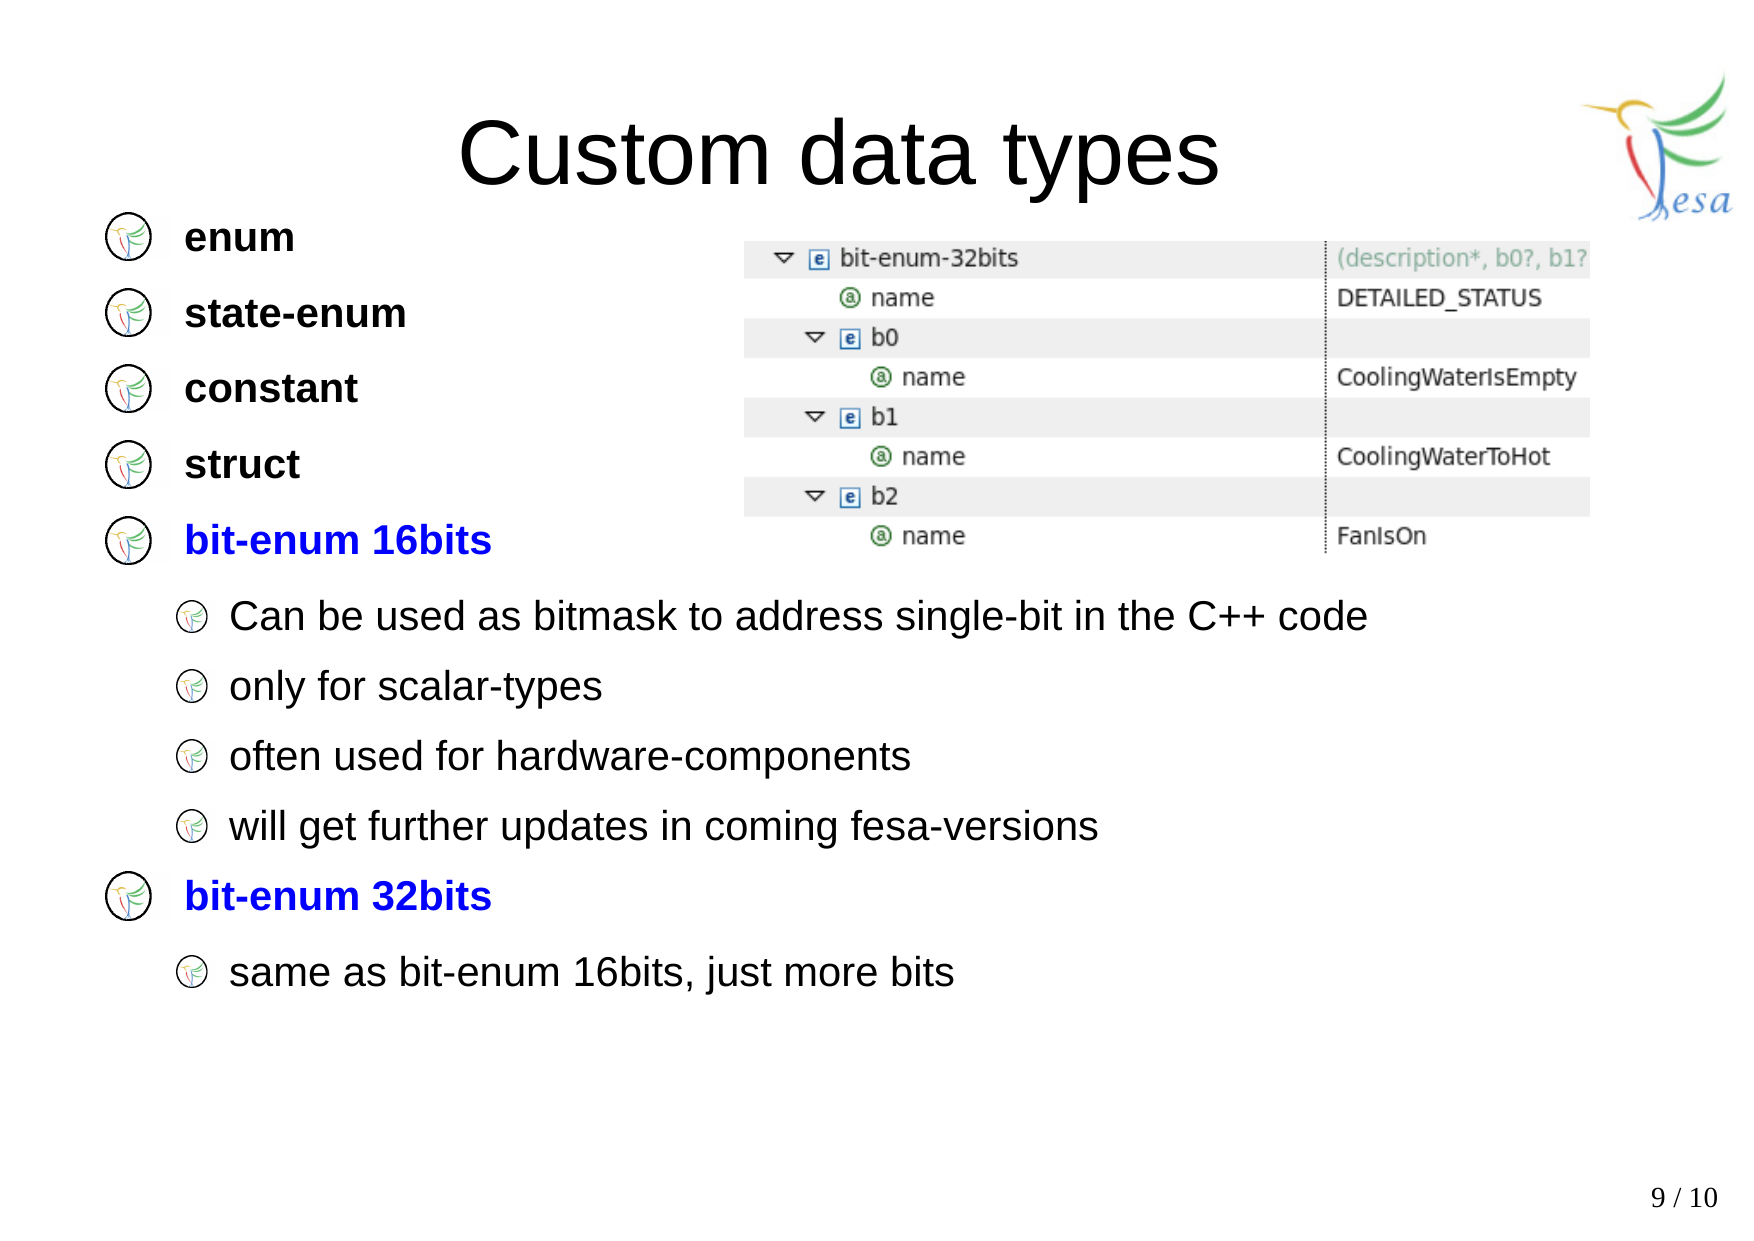

# Custom data types
 enum
 state-enum
 constant
 struct
 bit-enum 16bits
Can be used as bitmask to address single-bit in the C++ code
only for scalar-types
often used for hardware-components
will get further updates in coming fesa-versions
 bit-enum 32bits
same as bit-enum 16bits, just more bits
9